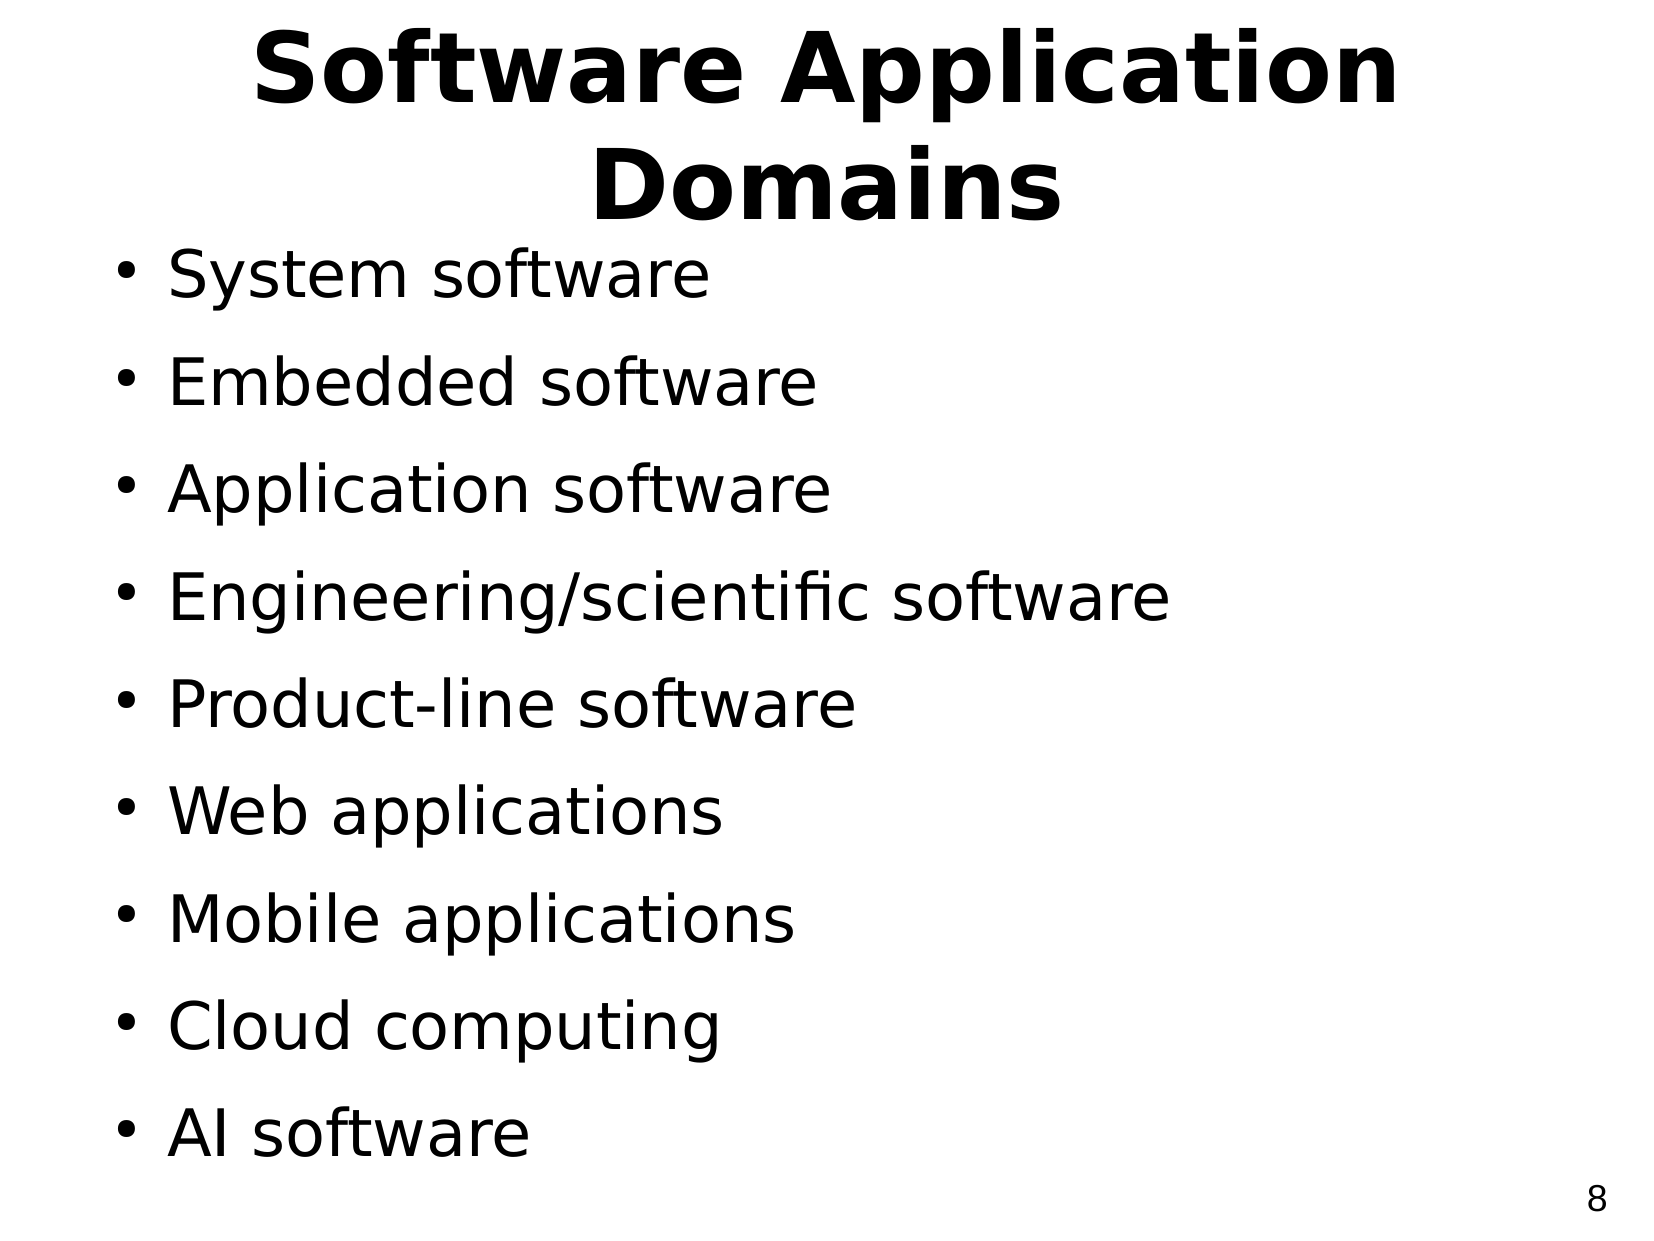

# Software Application Domains
System software
Embedded software
Application software
Engineering/scientific software
Product-line software
Web applications
Mobile applications
Cloud computing
AI software